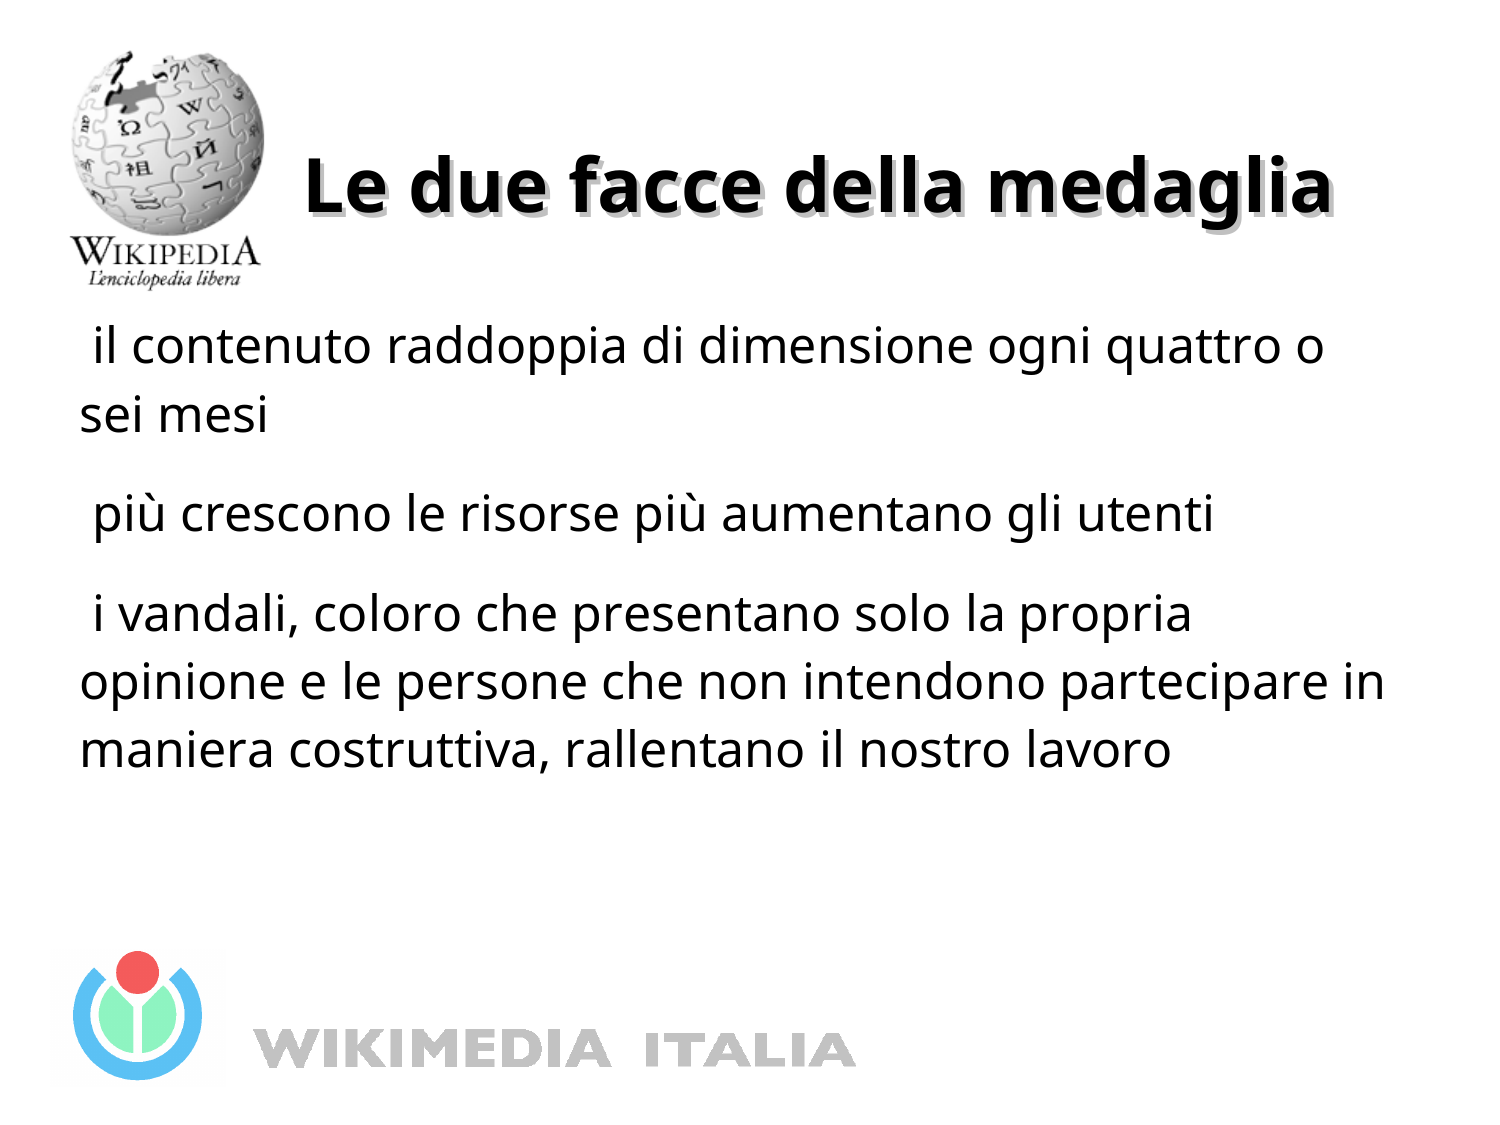

Le due facce della medaglia
 il contenuto raddoppia di dimensione ogni quattro o sei mesi
 più crescono le risorse più aumentano gli utenti
 i vandali, coloro che presentano solo la propria opinione e le persone che non intendono partecipare in maniera costruttiva, rallentano il nostro lavoro